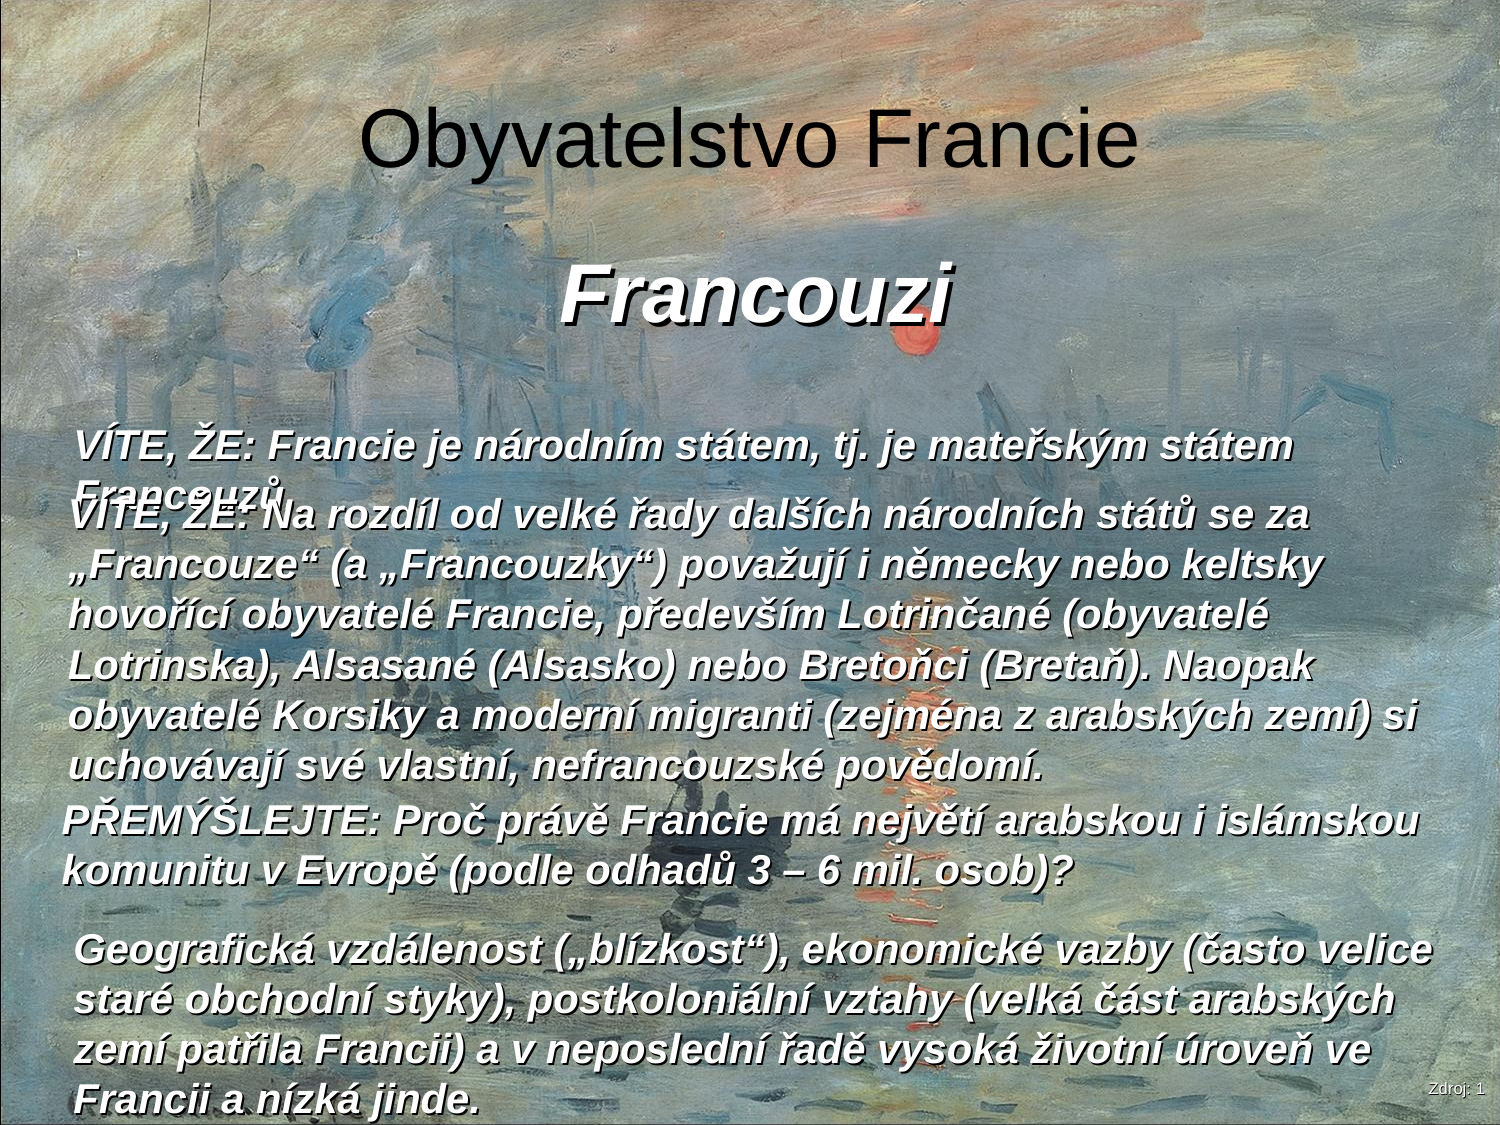

# Obyvatelstvo Francie
Francouzi
VÍTE, ŽE: Francie je národním státem, tj. je mateřským státem Francouzů.
VÍTE, ŽE: Na rozdíl od velké řady dalších národních států se za „Francouze“ (a „Francouzky“) považují i německy nebo keltsky hovořící obyvatelé Francie, především Lotrinčané (obyvatelé Lotrinska), Alsasané (Alsasko) nebo Bretoňci (Bretaň). Naopak obyvatelé Korsiky a moderní migranti (zejména z arabských zemí) si uchovávají své vlastní, nefrancouzské povědomí.
PŘEMÝŠLEJTE: Proč právě Francie má největí arabskou i islámskou komunitu v Evropě (podle odhadů 3 – 6 mil. osob)?
Geografická vzdálenost („blízkost“), ekonomické vazby (často velice staré obchodní styky), postkoloniální vztahy (velká část arabských zemí patřila Francii) a v neposlední řadě vysoká životní úroveň ve Francii a nízká jinde.
Zdroj: 1